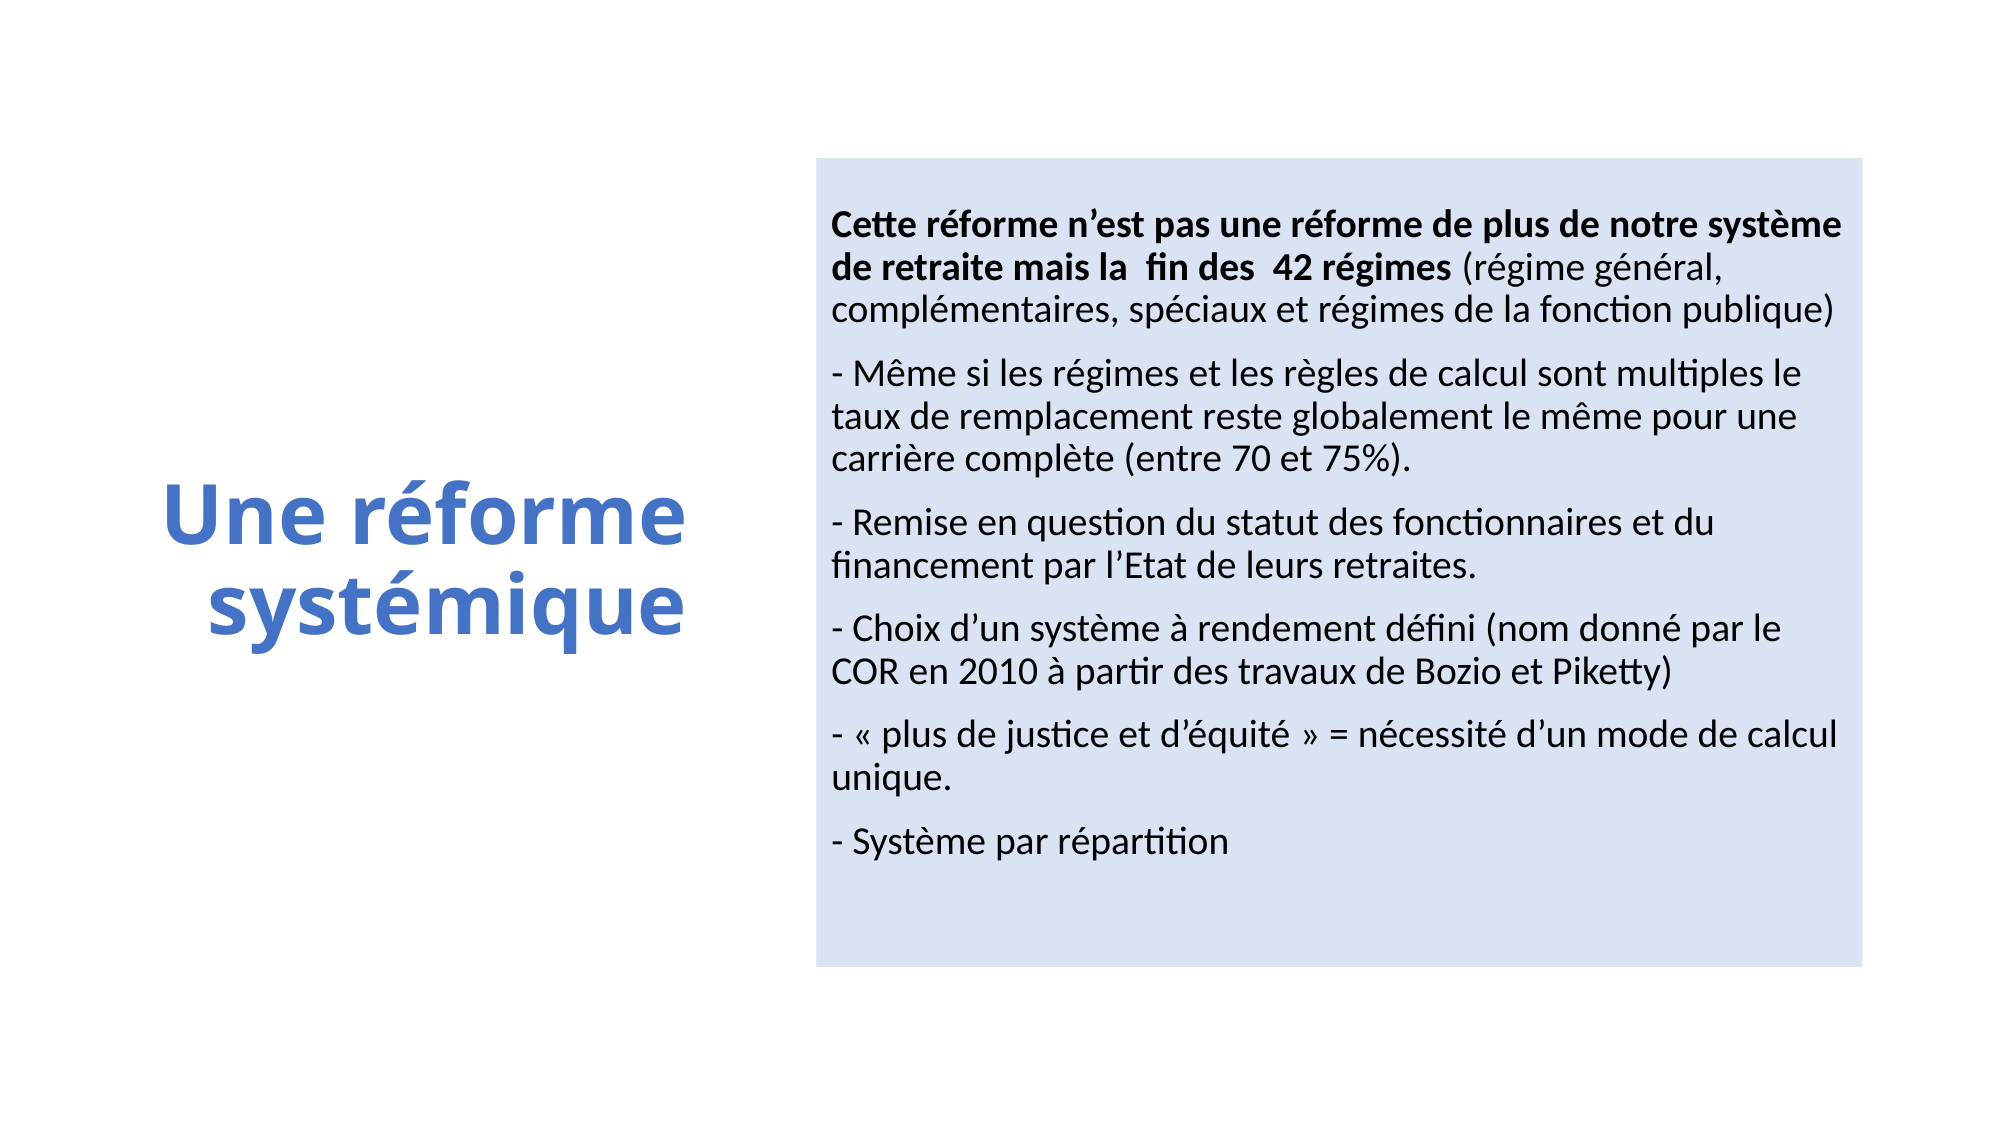

# Une réforme systémique
Cette réforme n’est pas une réforme de plus de notre système de retraite mais la fin des 42 régimes (régime général, complémentaires, spéciaux et régimes de la fonction publique)
- Même si les régimes et les règles de calcul sont multiples le taux de remplacement reste globalement le même pour une carrière complète (entre 70 et 75%).
- Remise en question du statut des fonctionnaires et du financement par l’Etat de leurs retraites.
- Choix d’un système à rendement défini (nom donné par le COR en 2010 à partir des travaux de Bozio et Piketty)
- « plus de justice et d’équité » = nécessité d’un mode de calcul unique.
- Système par répartition